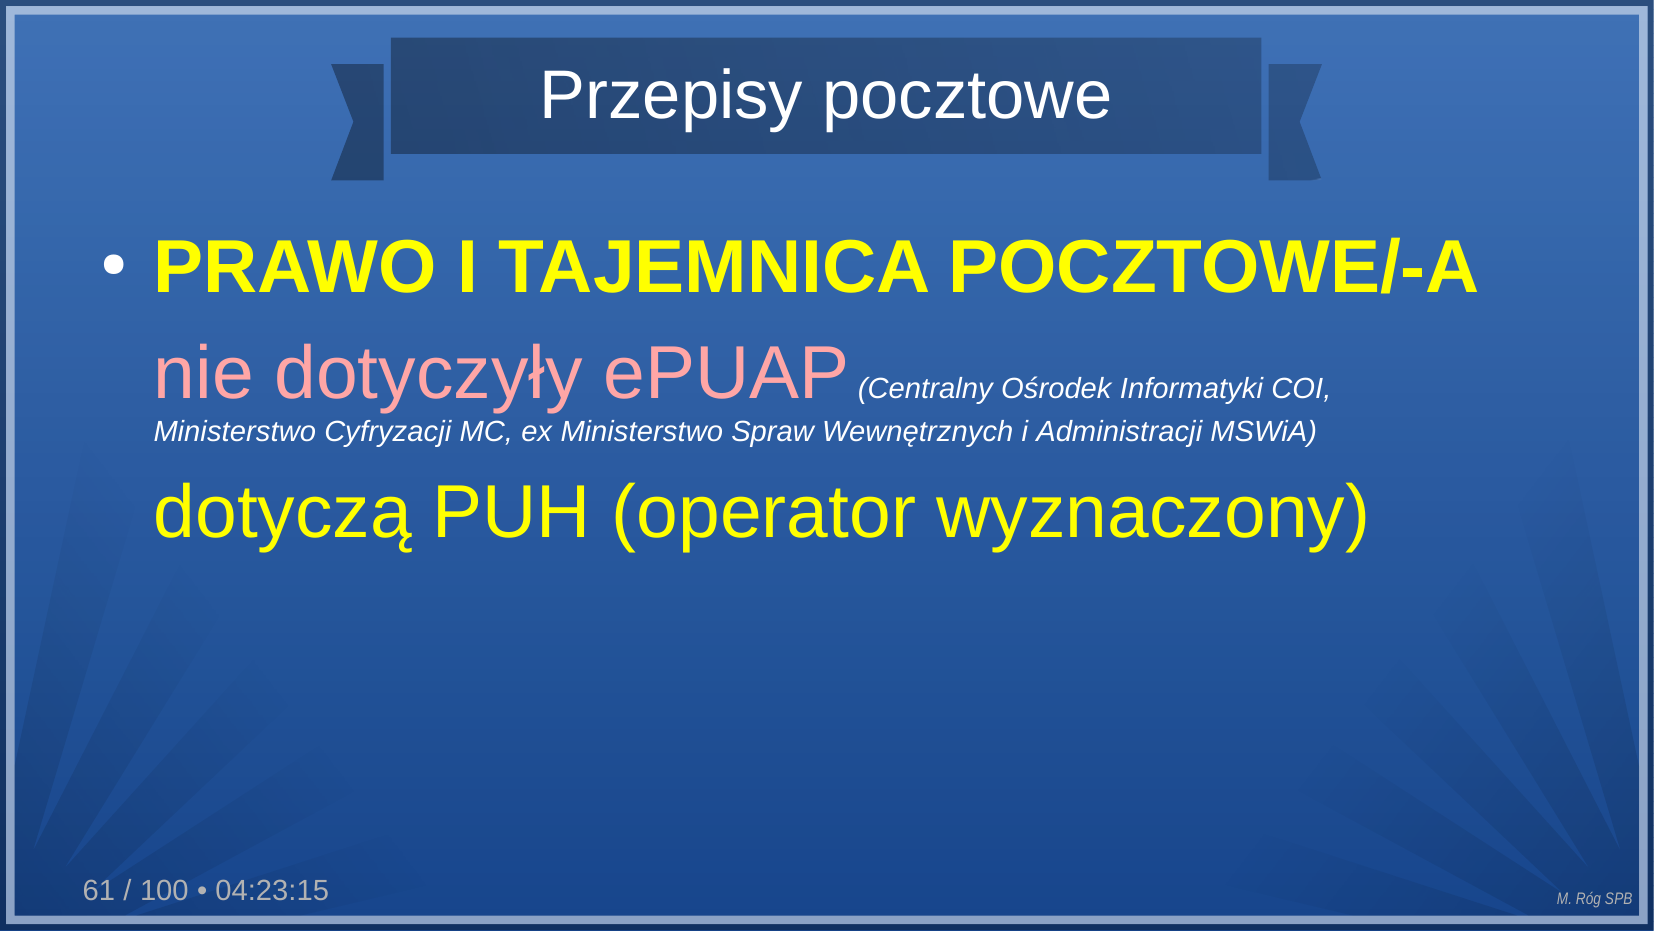

# Przepisy pocztowe
PRAWO I TAJEMNICA POCZTOWE/-A
nie dotyczyły ePUAP (Centralny Ośrodek Informatyki COI, Ministerstwo Cyfryzacji MC, ex Ministerstwo Spraw Wewnętrznych i Administracji MSWiA)
dotyczą PUH (operator wyznaczony)